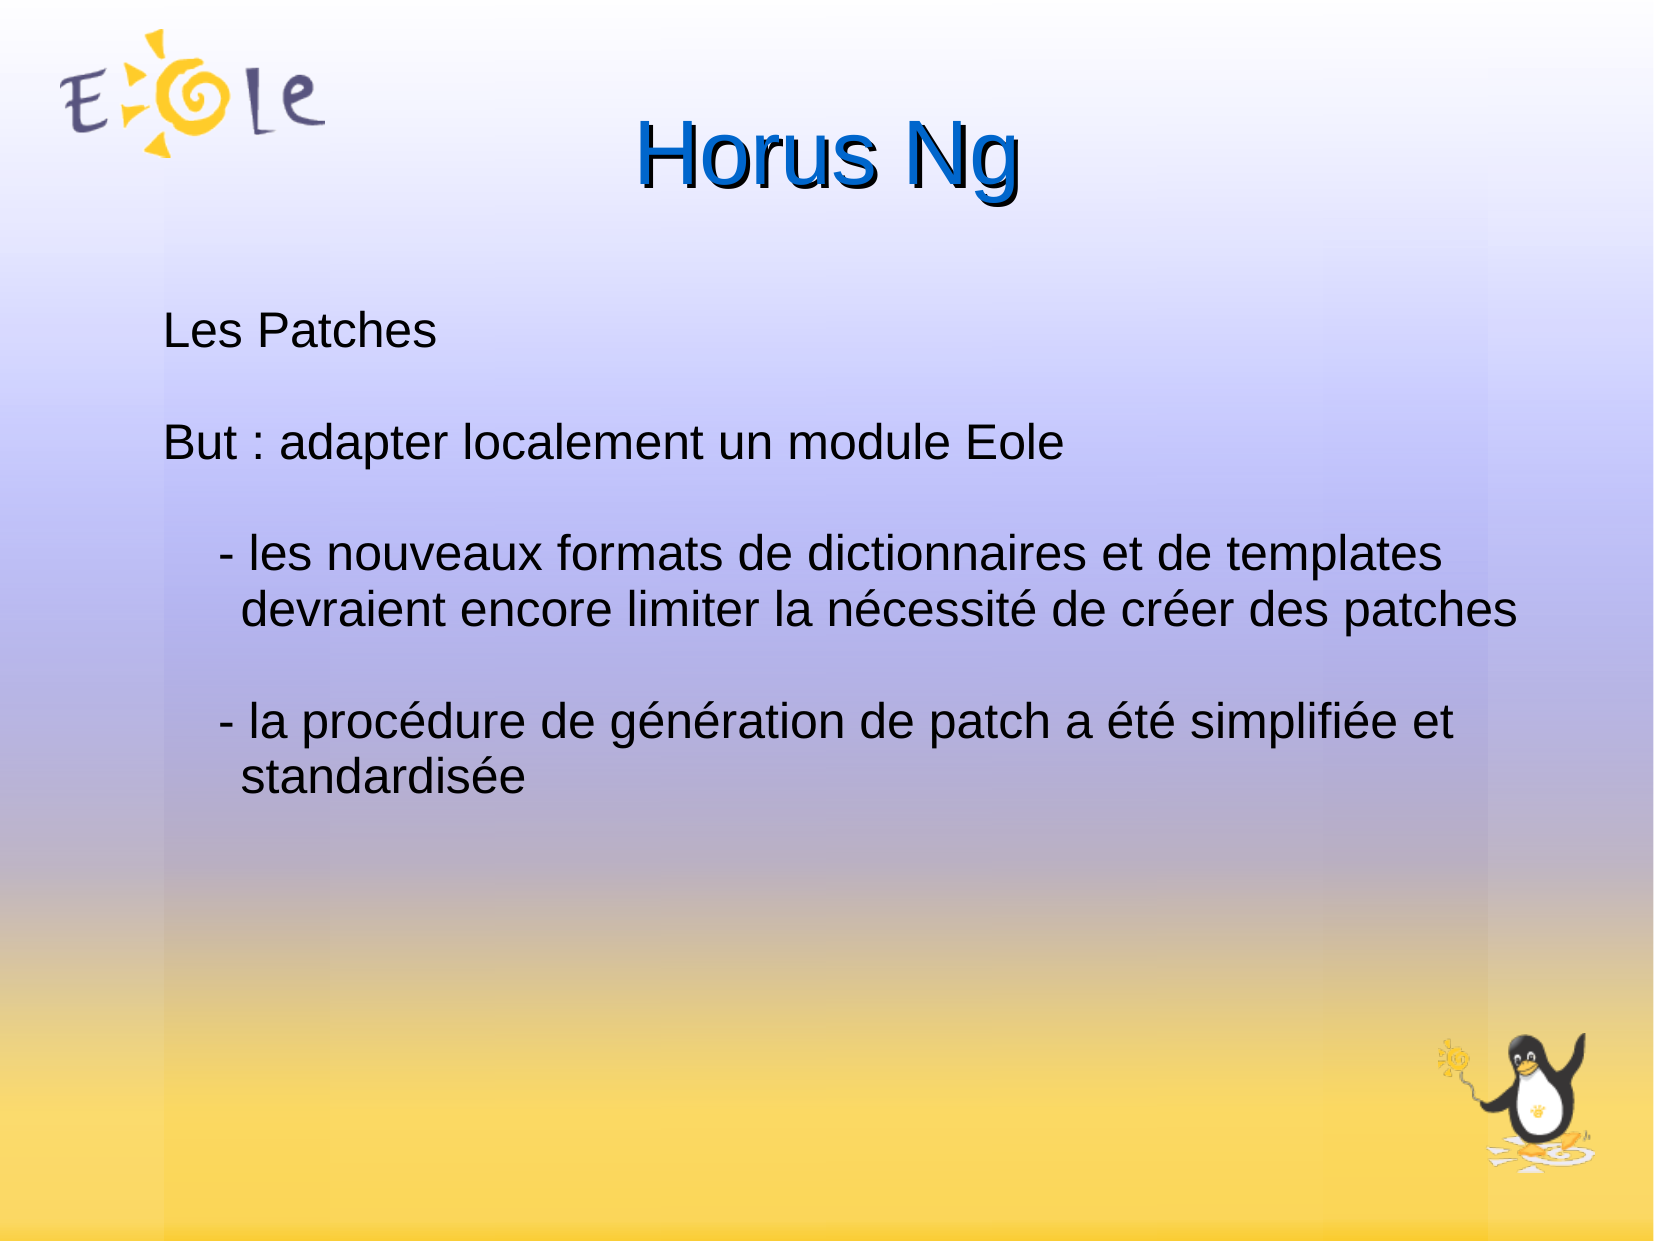

# Horus Ng
Les Patches
But : adapter localement un module Eole
- les nouveaux formats de dictionnaires et de templates devraient encore limiter la nécessité de créer des patches
- la procédure de génération de patch a été simplifiée et standardisée